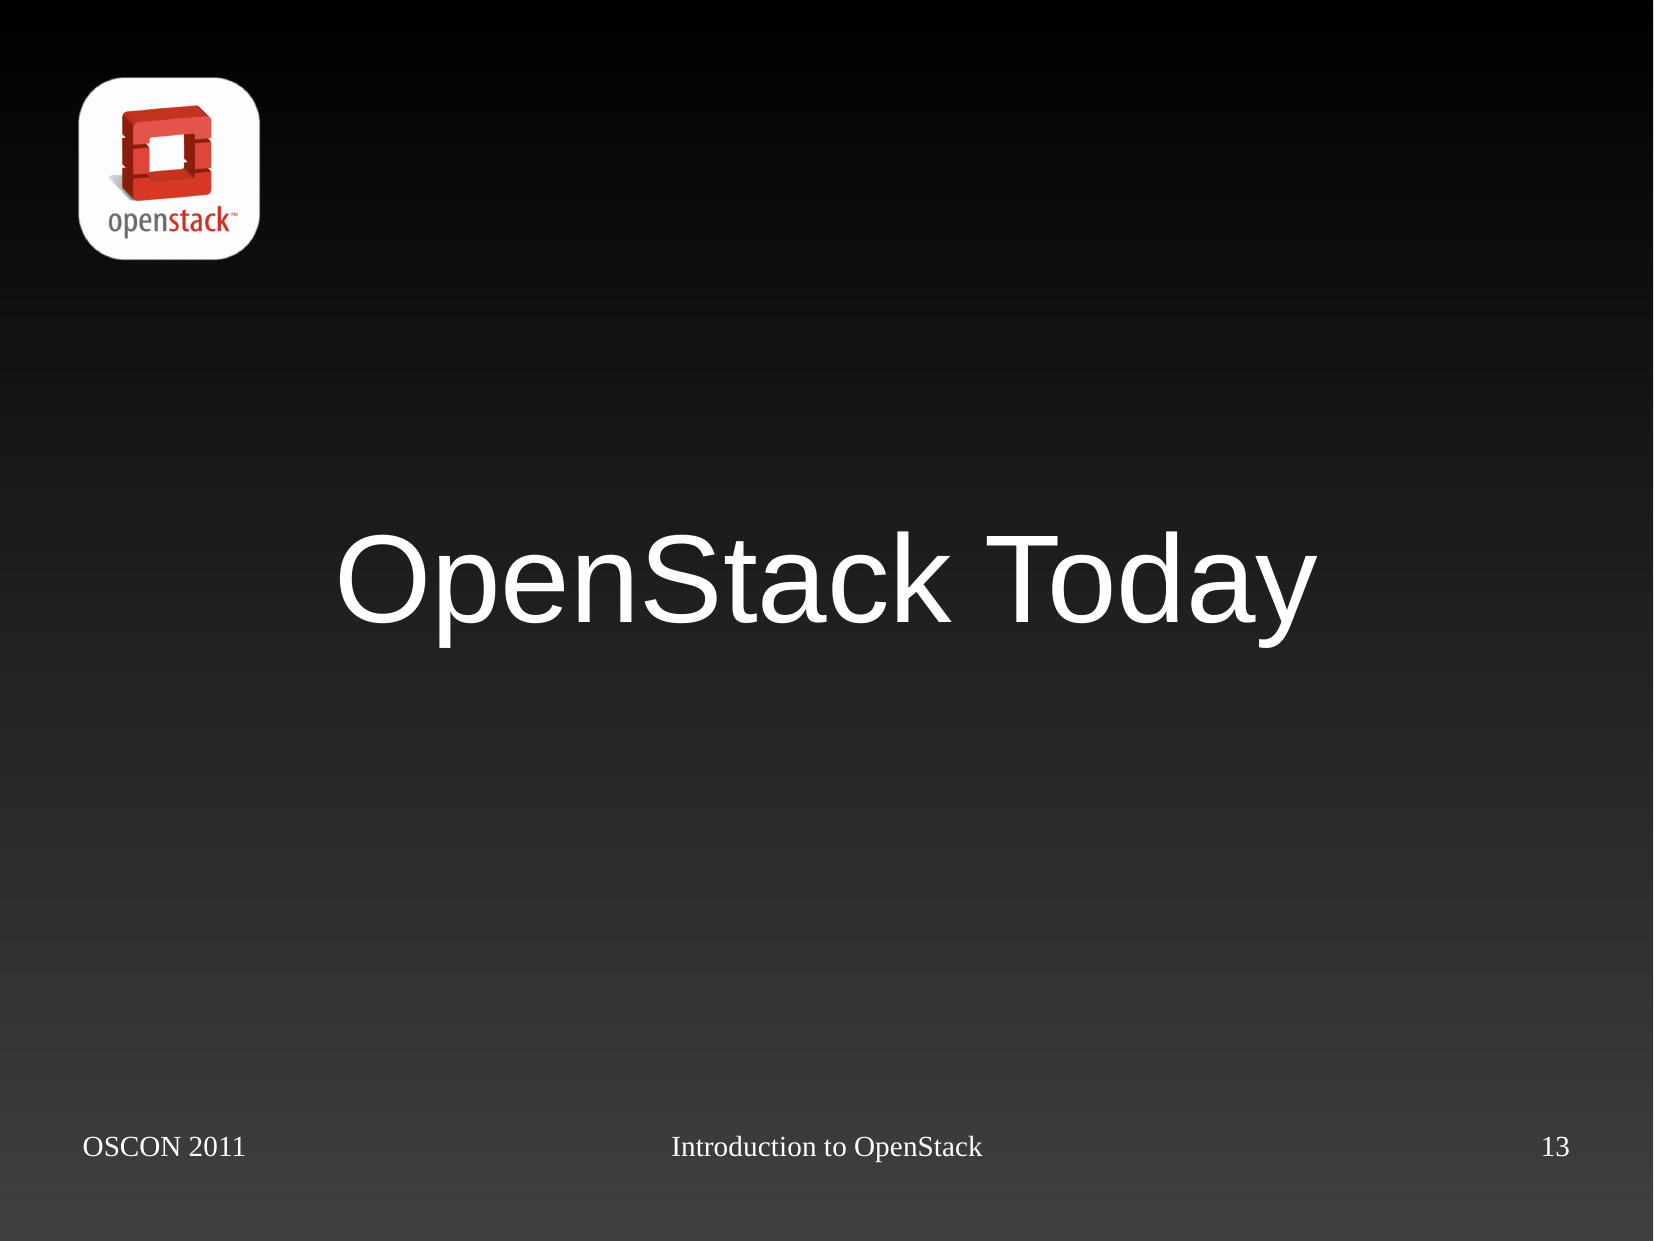

# OpenStack Today
OSCON 2011
Introduction to OpenStack
13